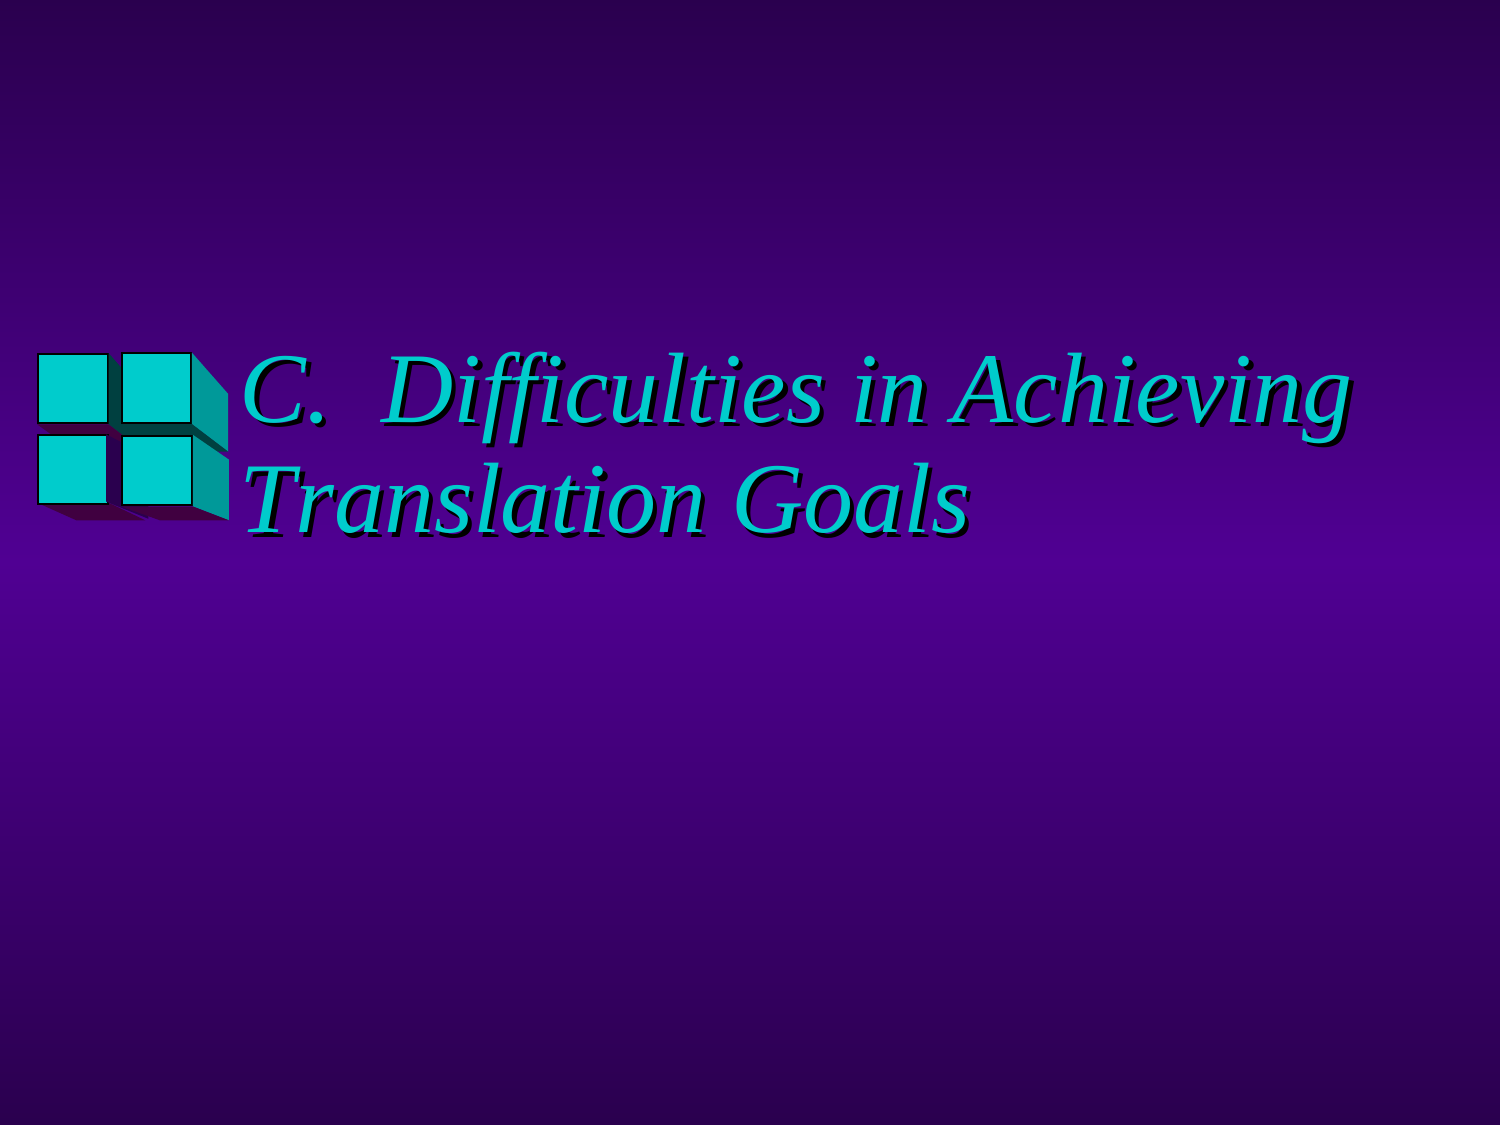

# C. Difficulties in Achieving Translation Goals